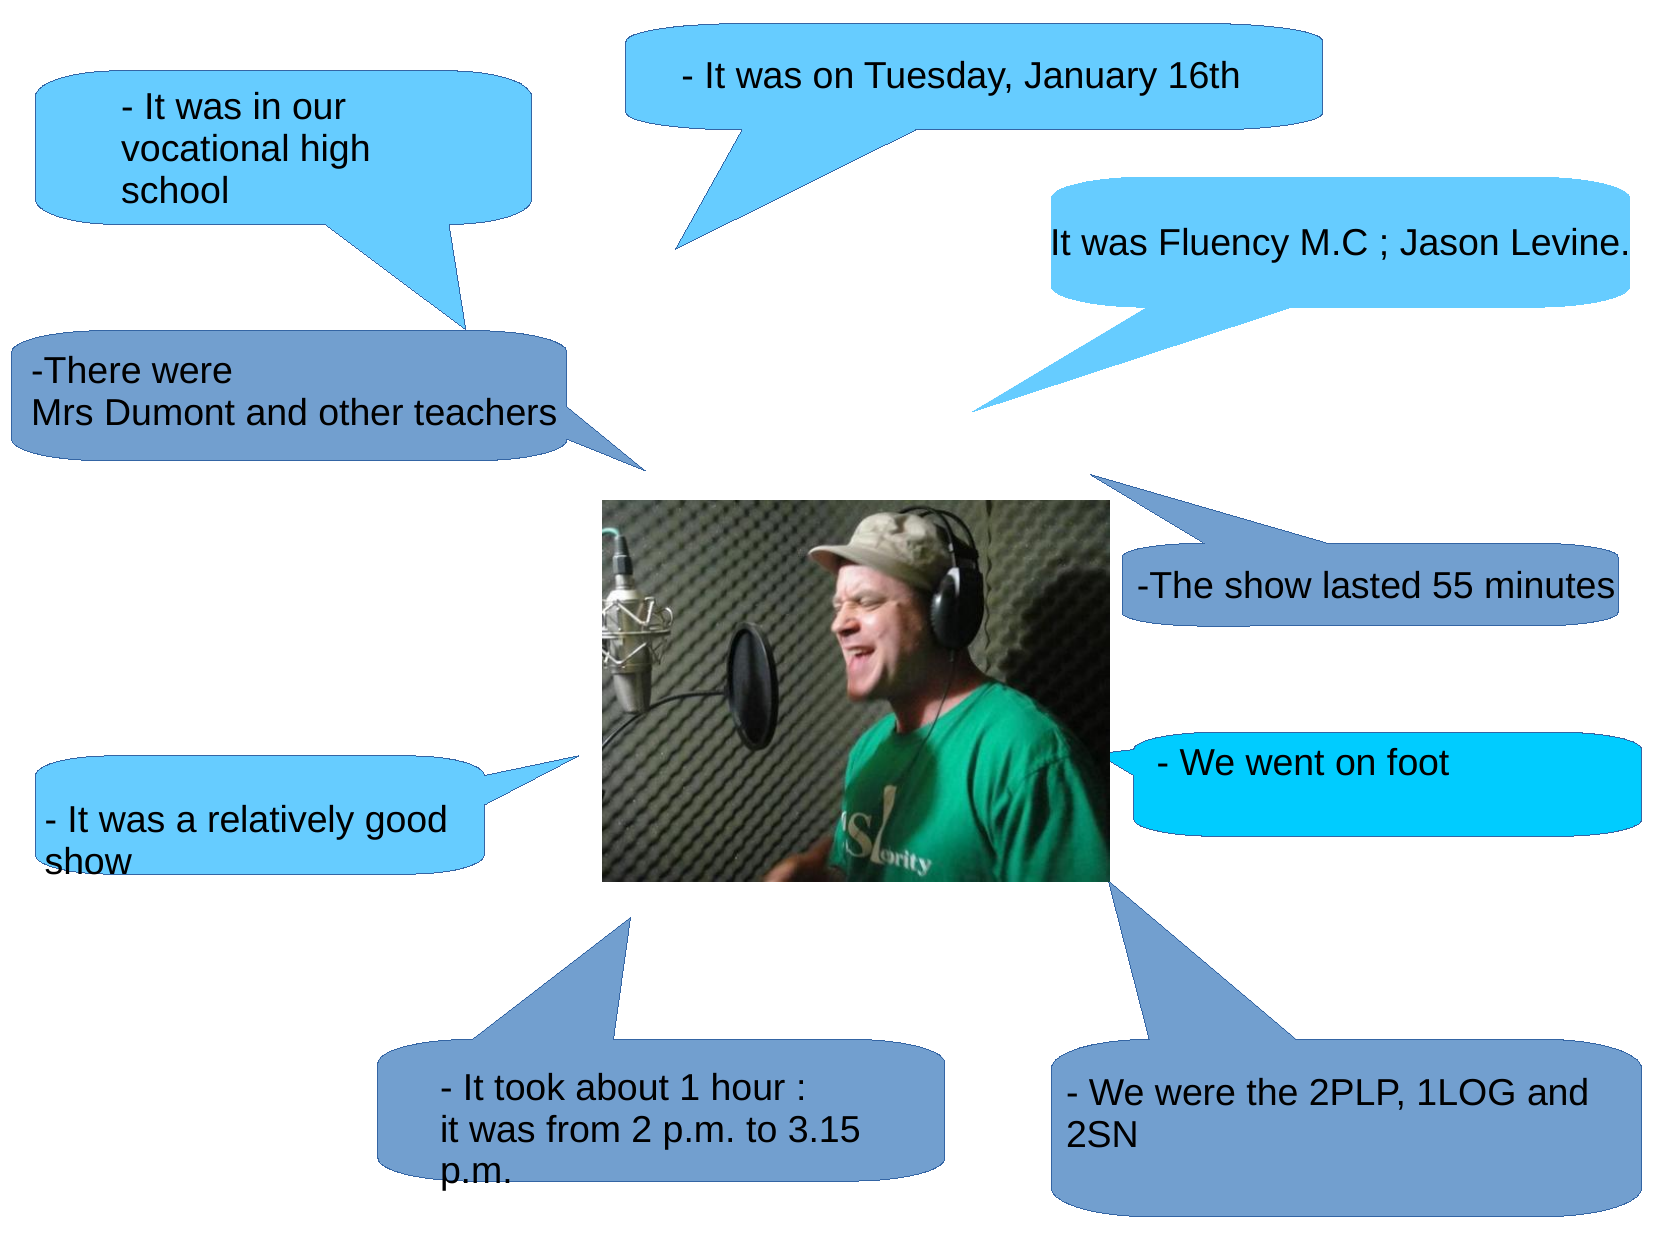

- It was on Tuesday, January 16th
- It was in our vocational high school
It was Fluency M.C ; Jason Levine.
-There were
Mrs Dumont and other teachers
-The show lasted 55 minutes
- We went on foot
- It was a relatively good show
- It took about 1 hour :
it was from 2 p.m. to 3.15 p.m.
- We were the 2PLP, 1LOG and 2SN